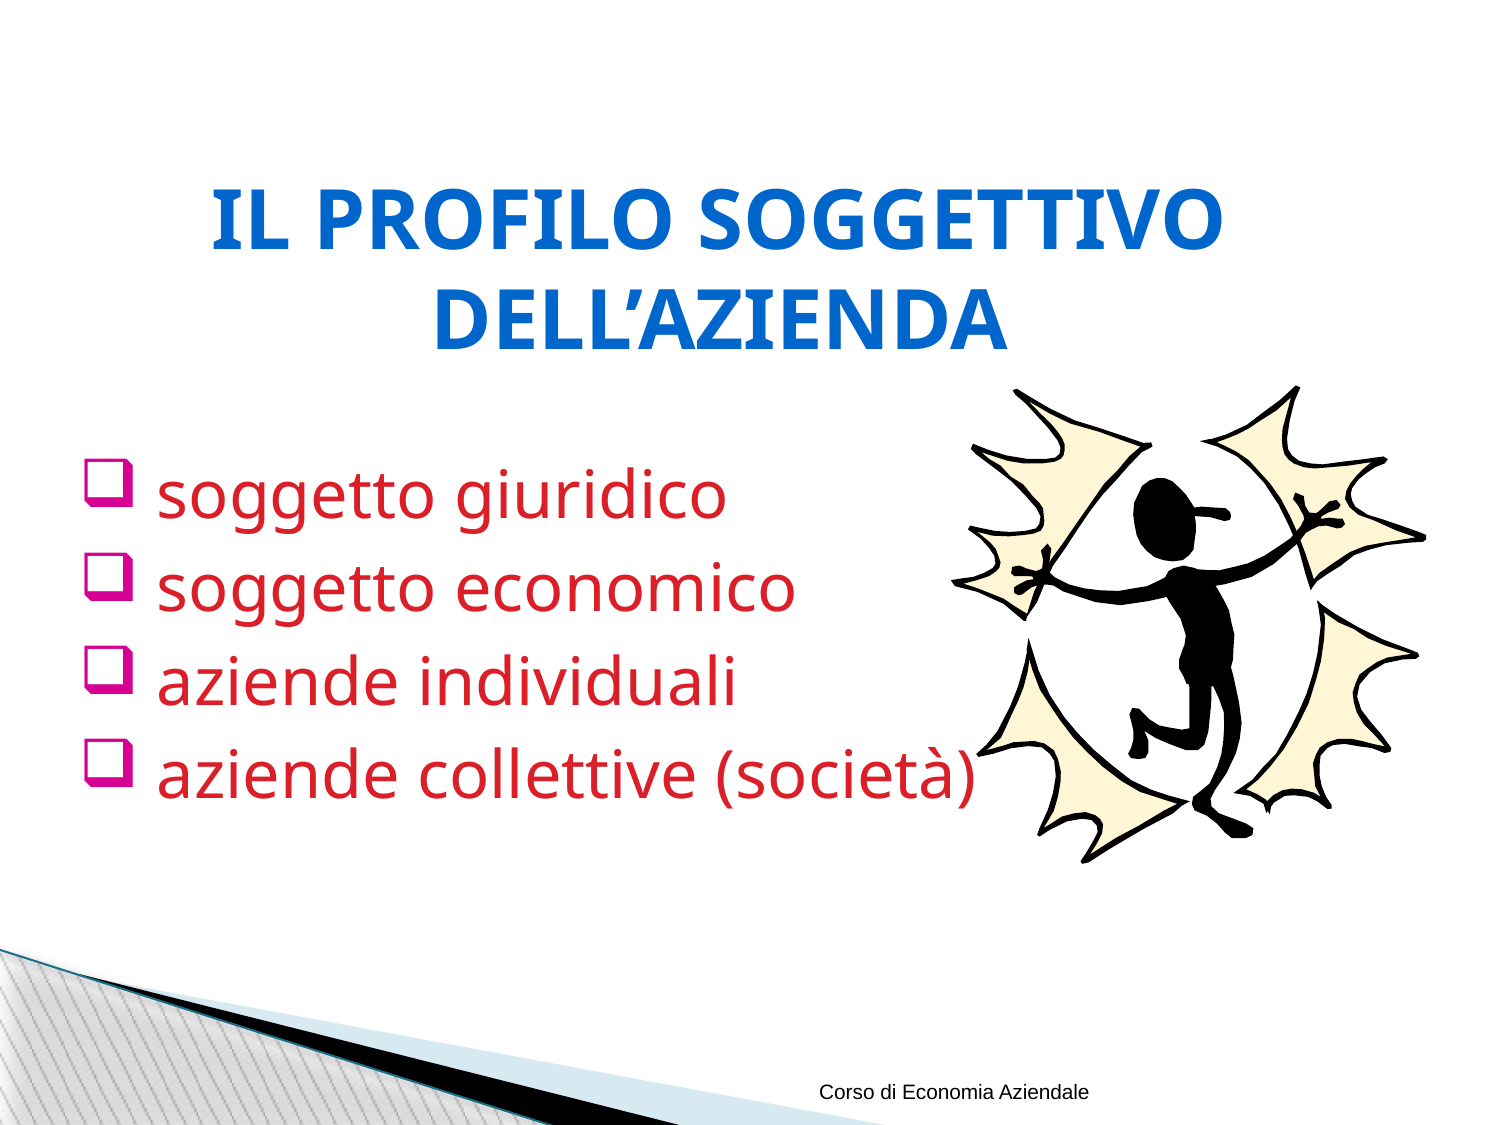

IL PROFILO SOGGETTIVO DELL’AZIENDA
 soggetto giuridico
 soggetto economico
 aziende individuali
 aziende collettive (società)
Corso di Economia Aziendale